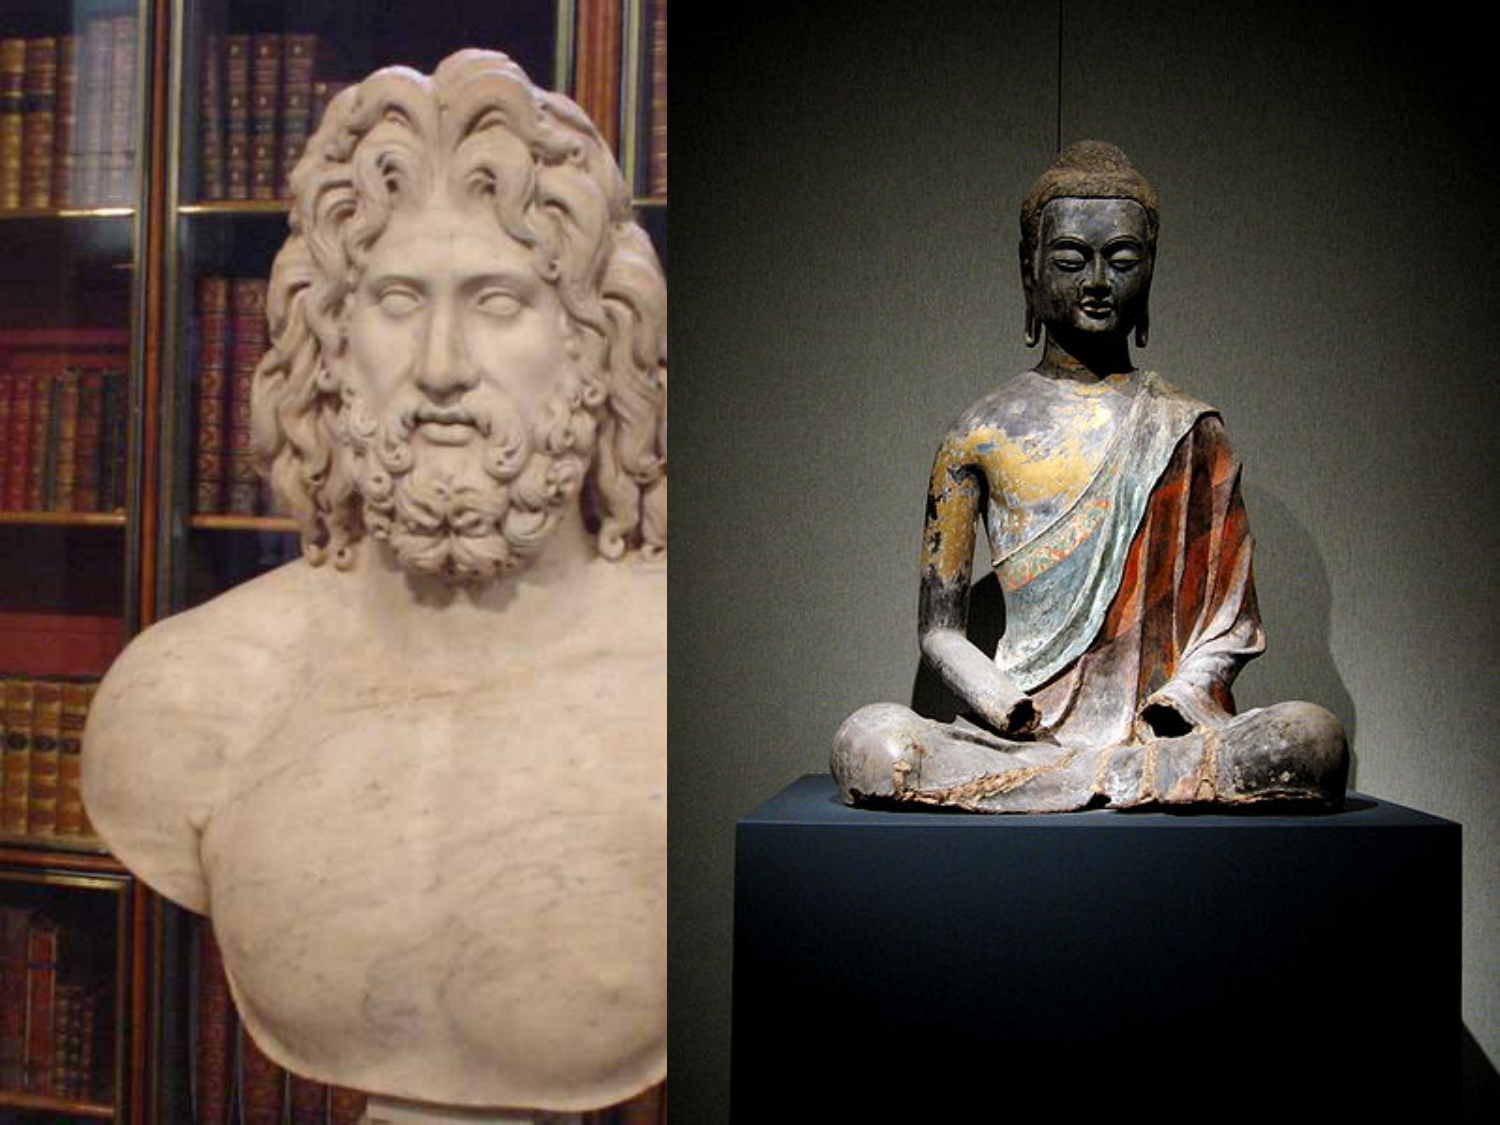

Zgodovina
# Točna letnica ni znana vendar so najstarejši kipi stari več kot 3500 let in imajo neprecenljivo vrednost.